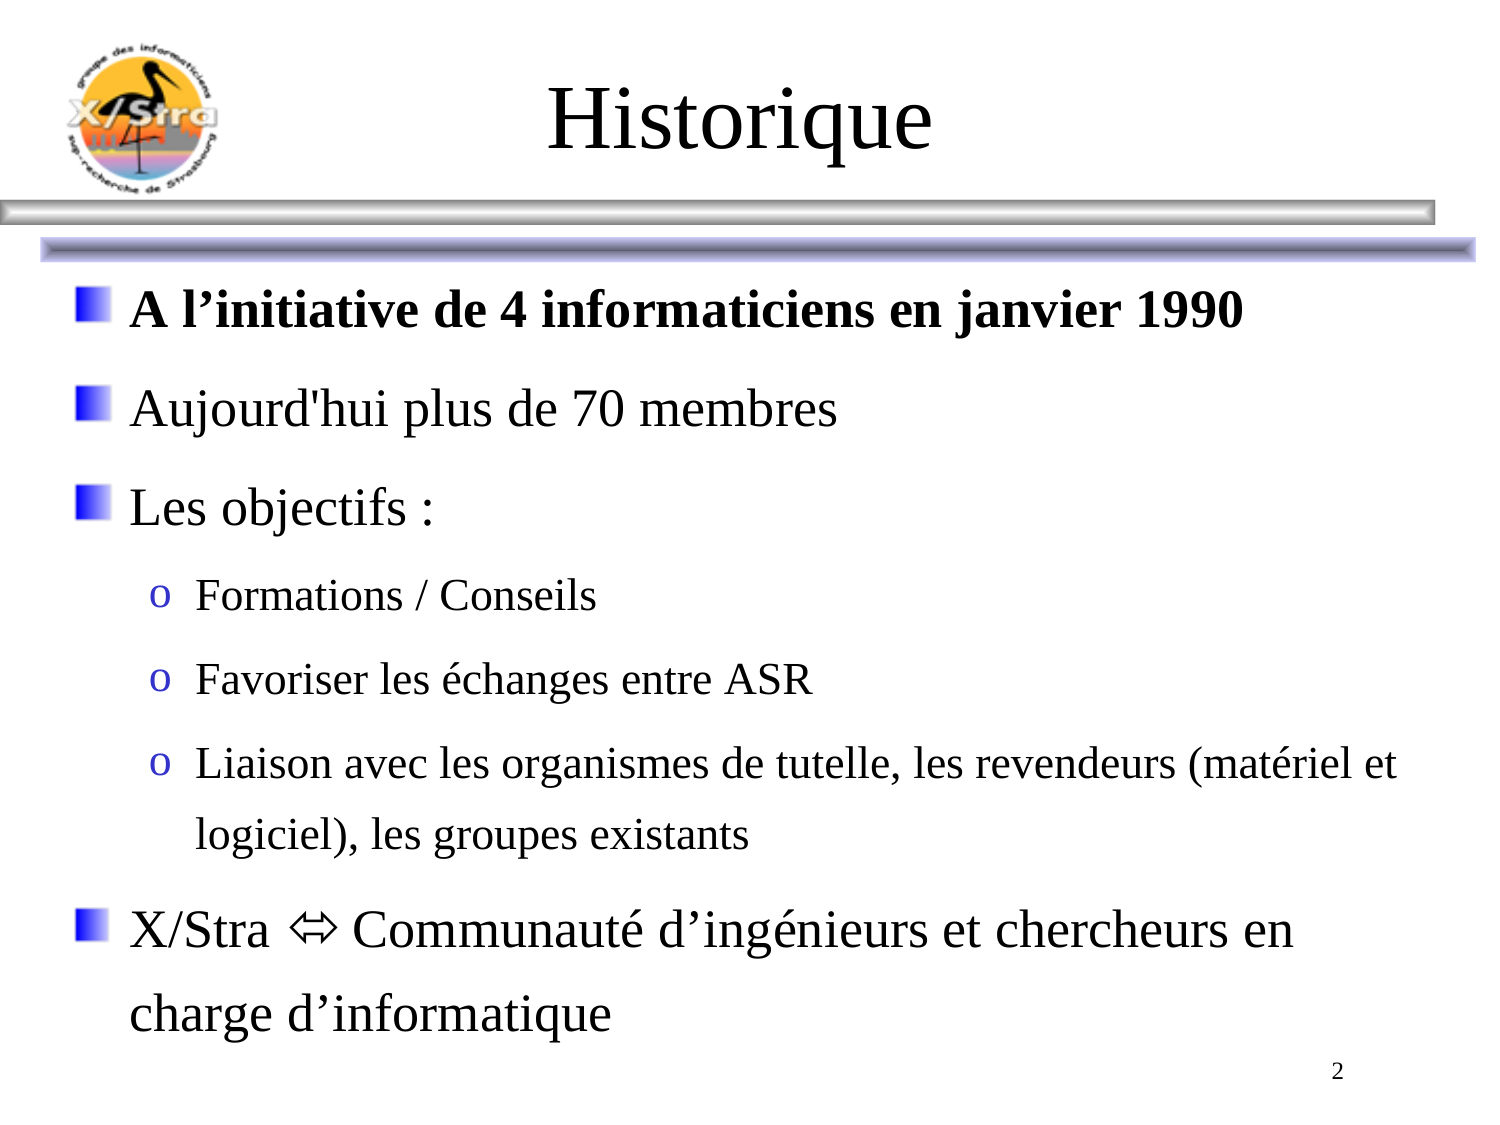

# Historique
A l’initiative de 4 informaticiens en janvier 1990
Aujourd'hui plus de 70 membres
Les objectifs :
Formations / Conseils
Favoriser les échanges entre ASR
Liaison avec les organismes de tutelle, les revendeurs (matériel et logiciel), les groupes existants
X/Stra  Communauté d’ingénieurs et chercheurs en charge d’informatique